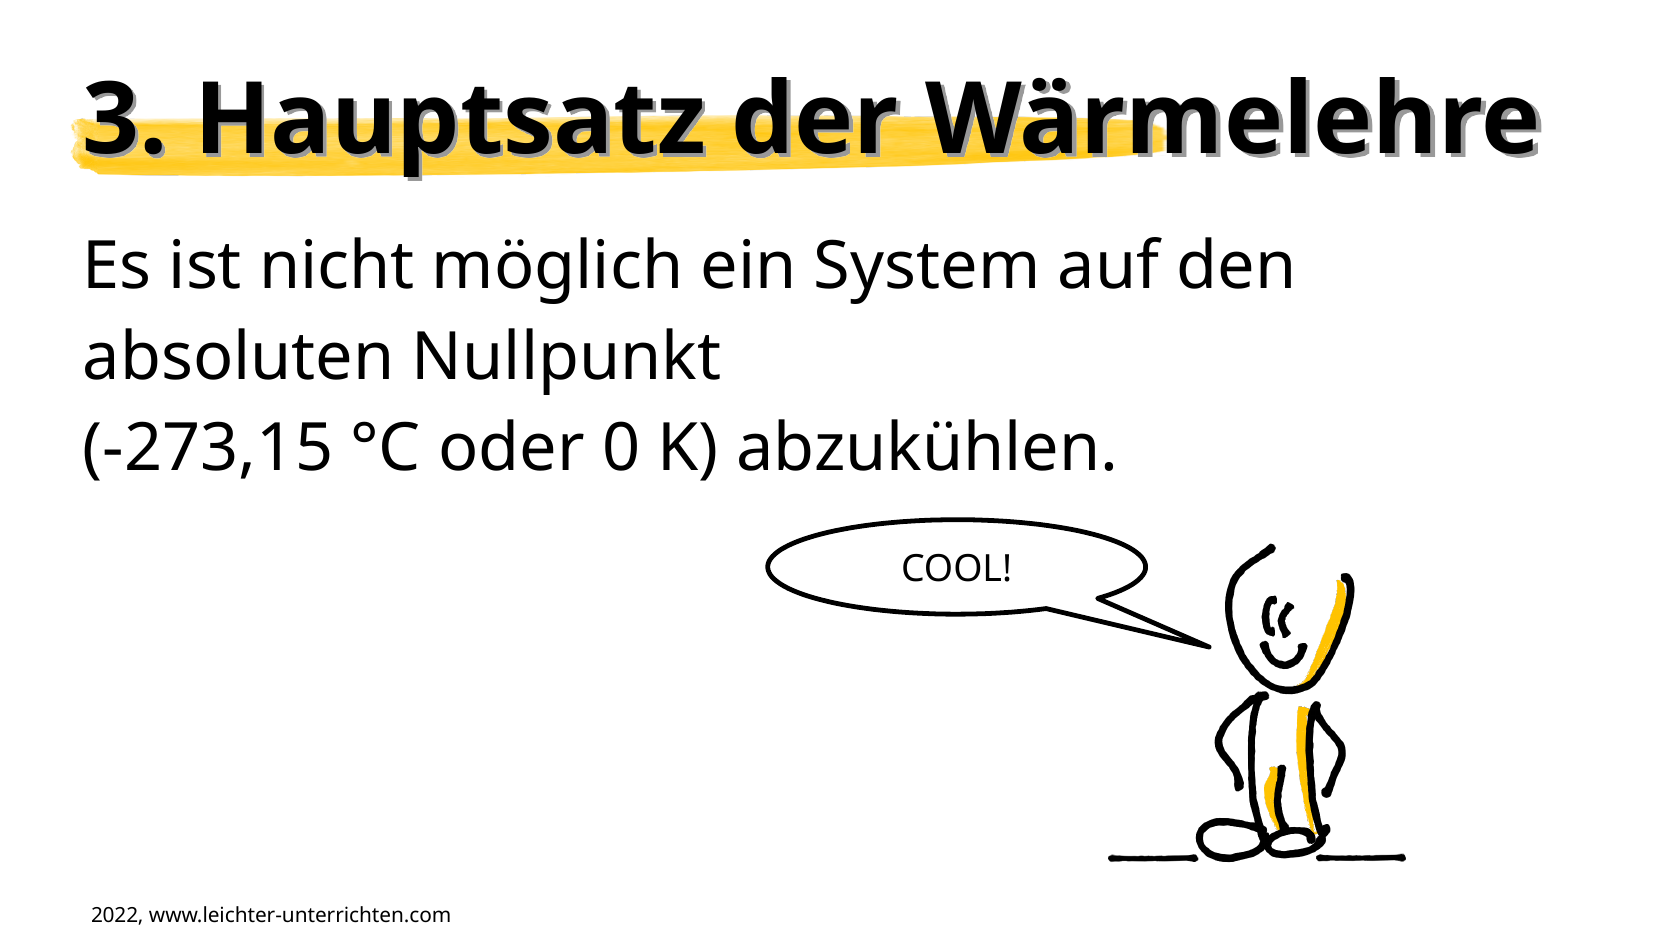

# 3. Hauptsatz der Wärmelehre
Es ist nicht möglich ein System auf den absoluten Nullpunkt
(-273,15 °C oder 0 K) abzukühlen.
COOL!